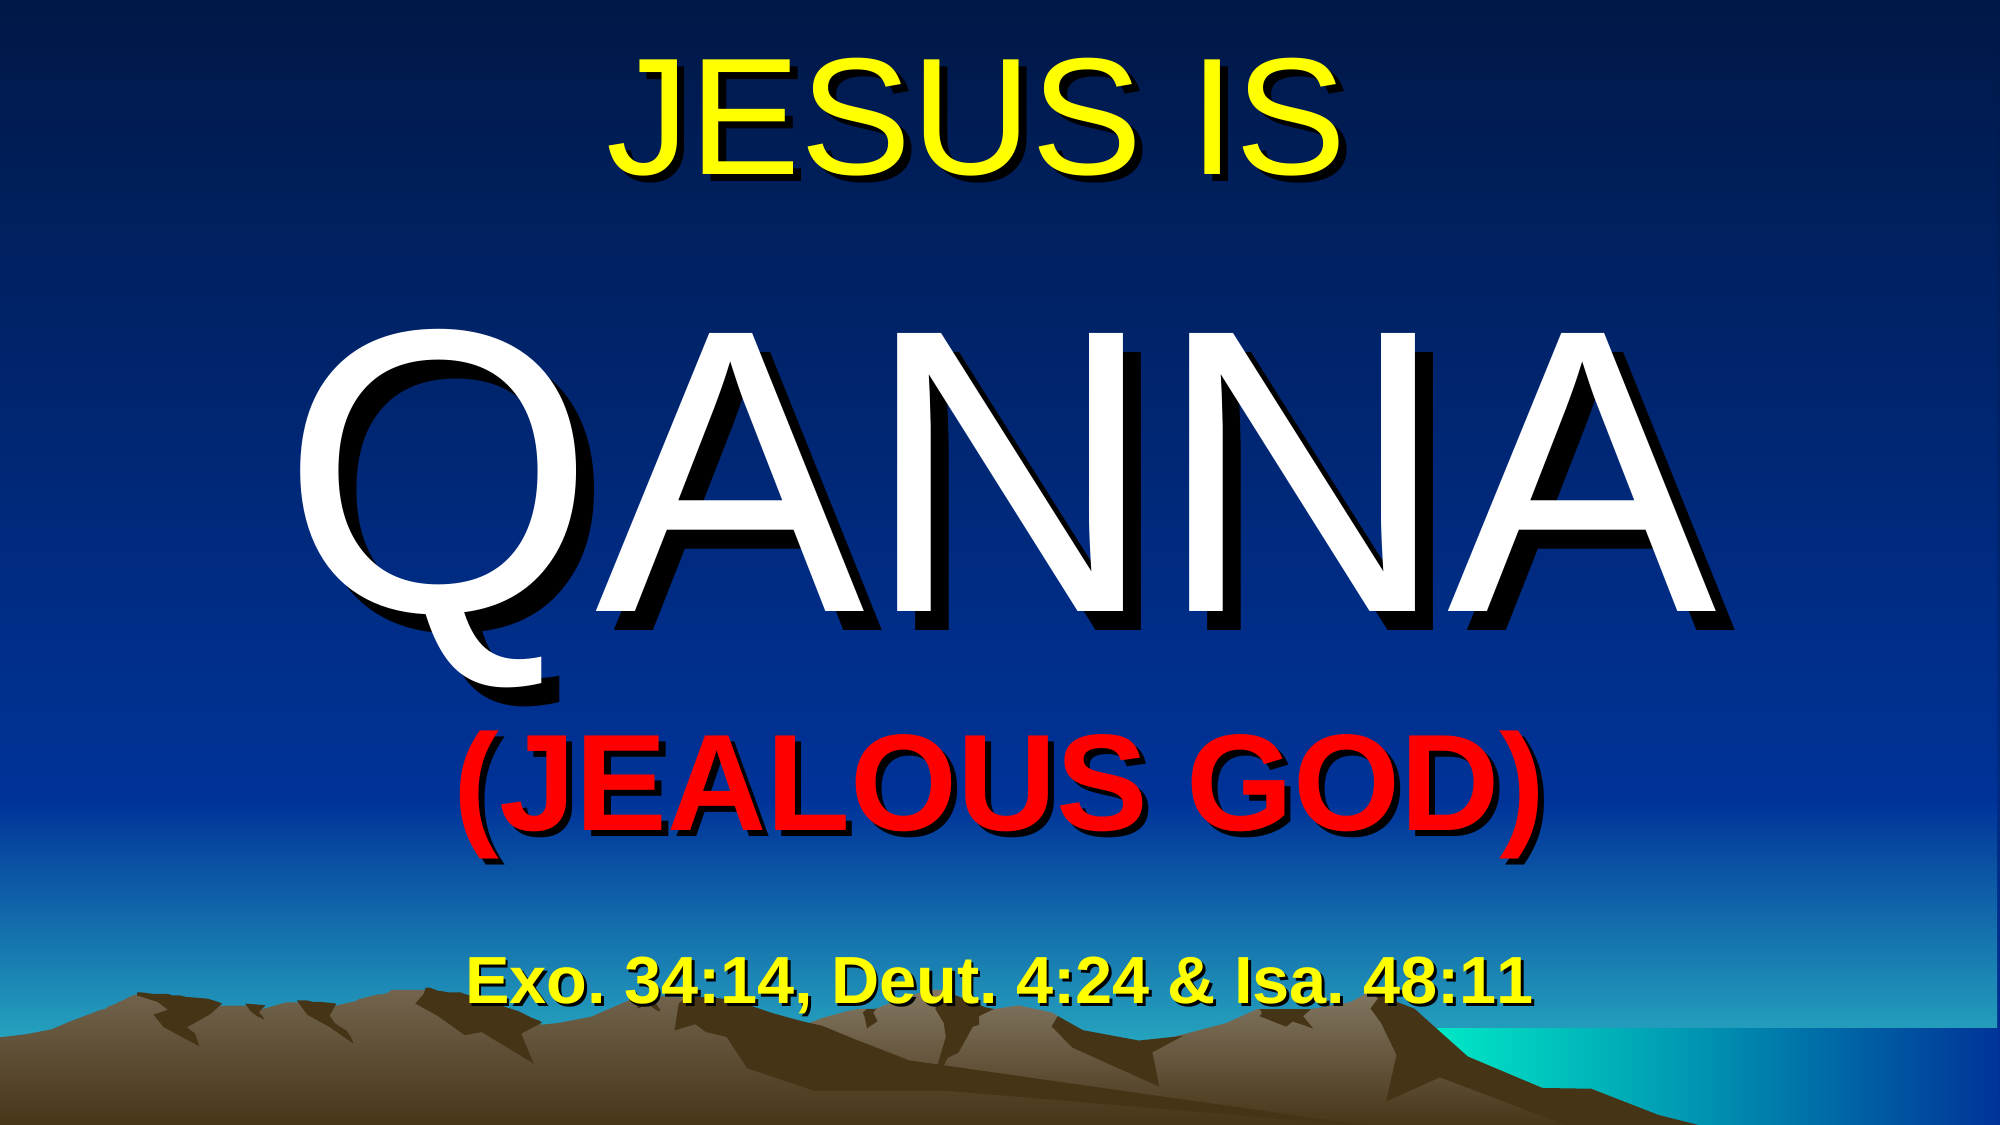

# JESUS IS QANNA (JEALOUS GOD) Exo. 34:14, Deut. 4:24 & Isa. 48:11